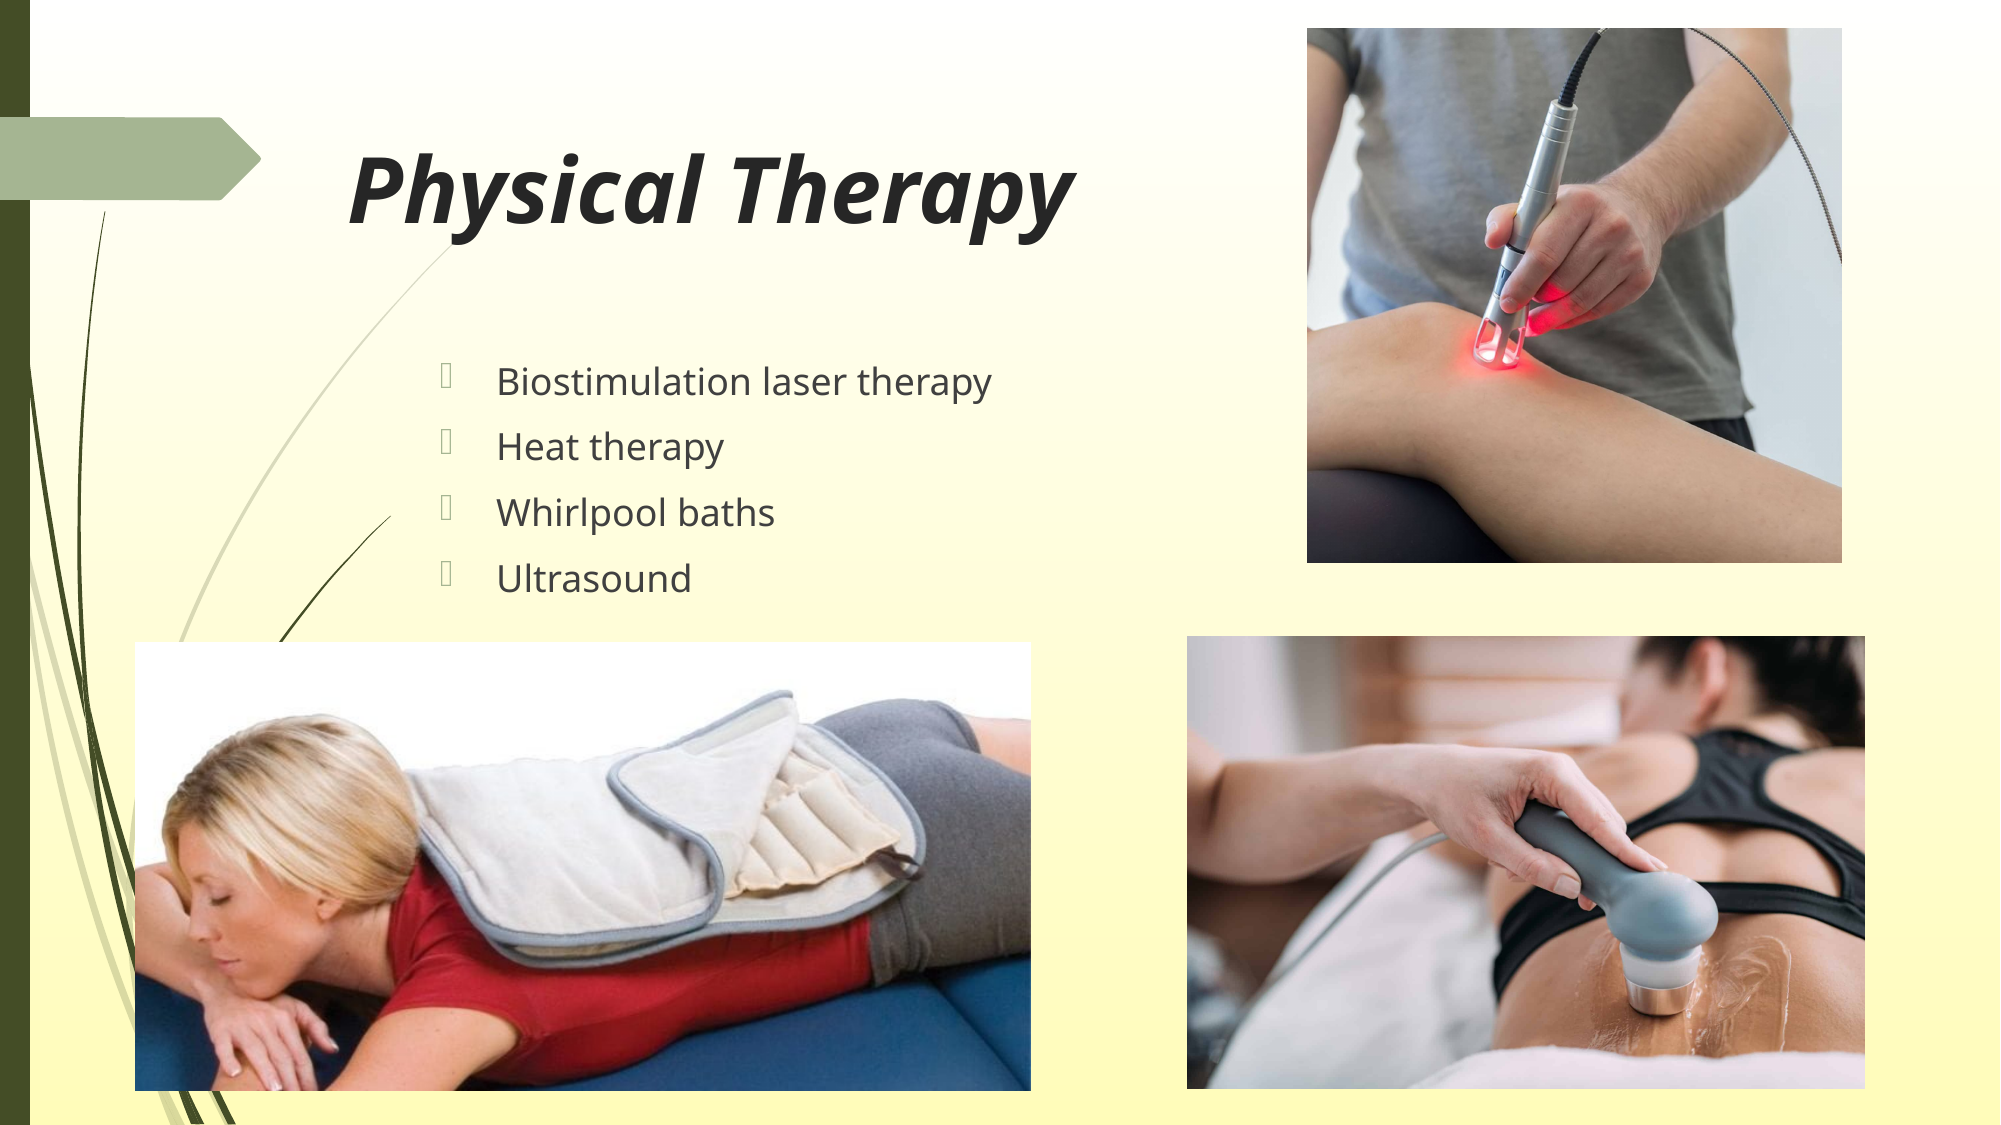

# Physical Therapy
Biostimulation laser therapy
Heat therapy
Whirlpool baths
Ultrasound